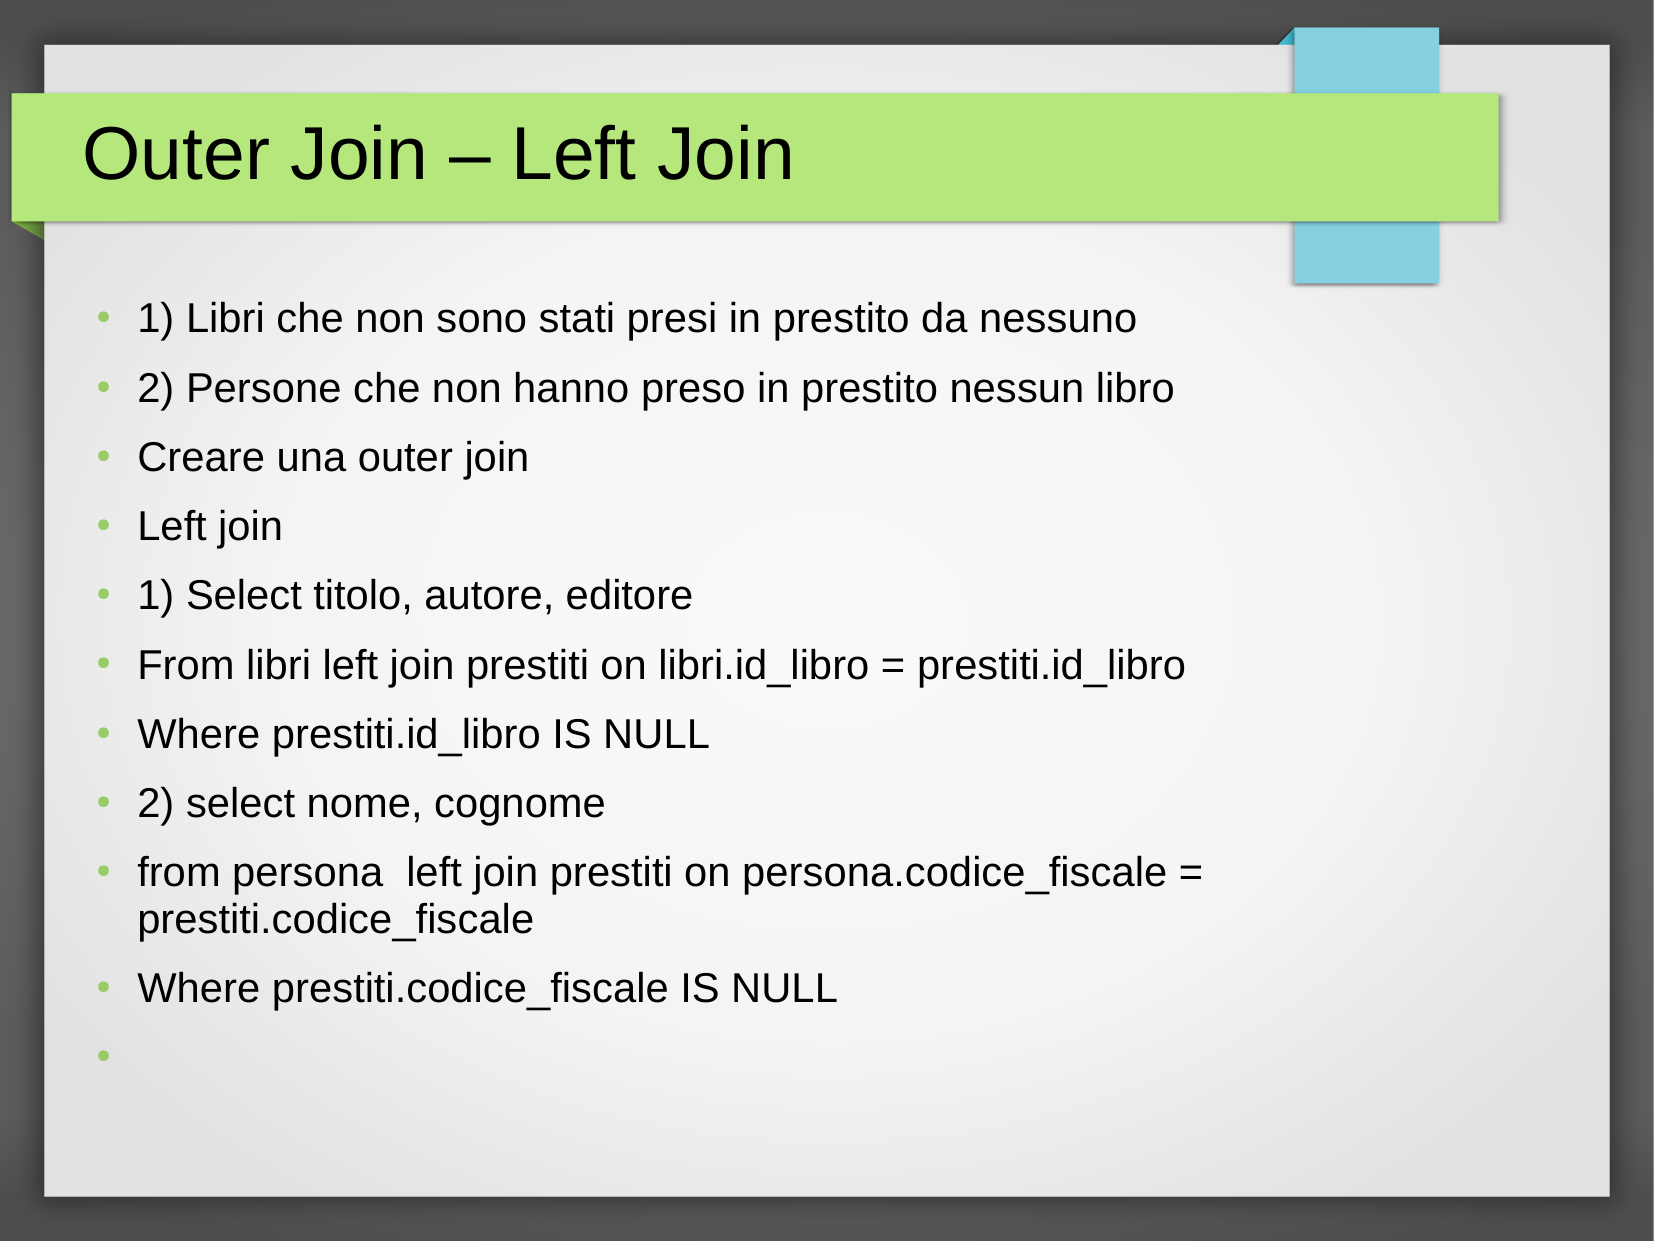

# Outer Join – Left Join
1) Libri che non sono stati presi in prestito da nessuno
2) Persone che non hanno preso in prestito nessun libro
Creare una outer join
Left join
1) Select titolo, autore, editore
From libri left join prestiti on libri.id_libro = prestiti.id_libro
Where prestiti.id_libro IS NULL
2) select nome, cognome
from persona left join prestiti on persona.codice_fiscale = prestiti.codice_fiscale
Where prestiti.codice_fiscale IS NULL